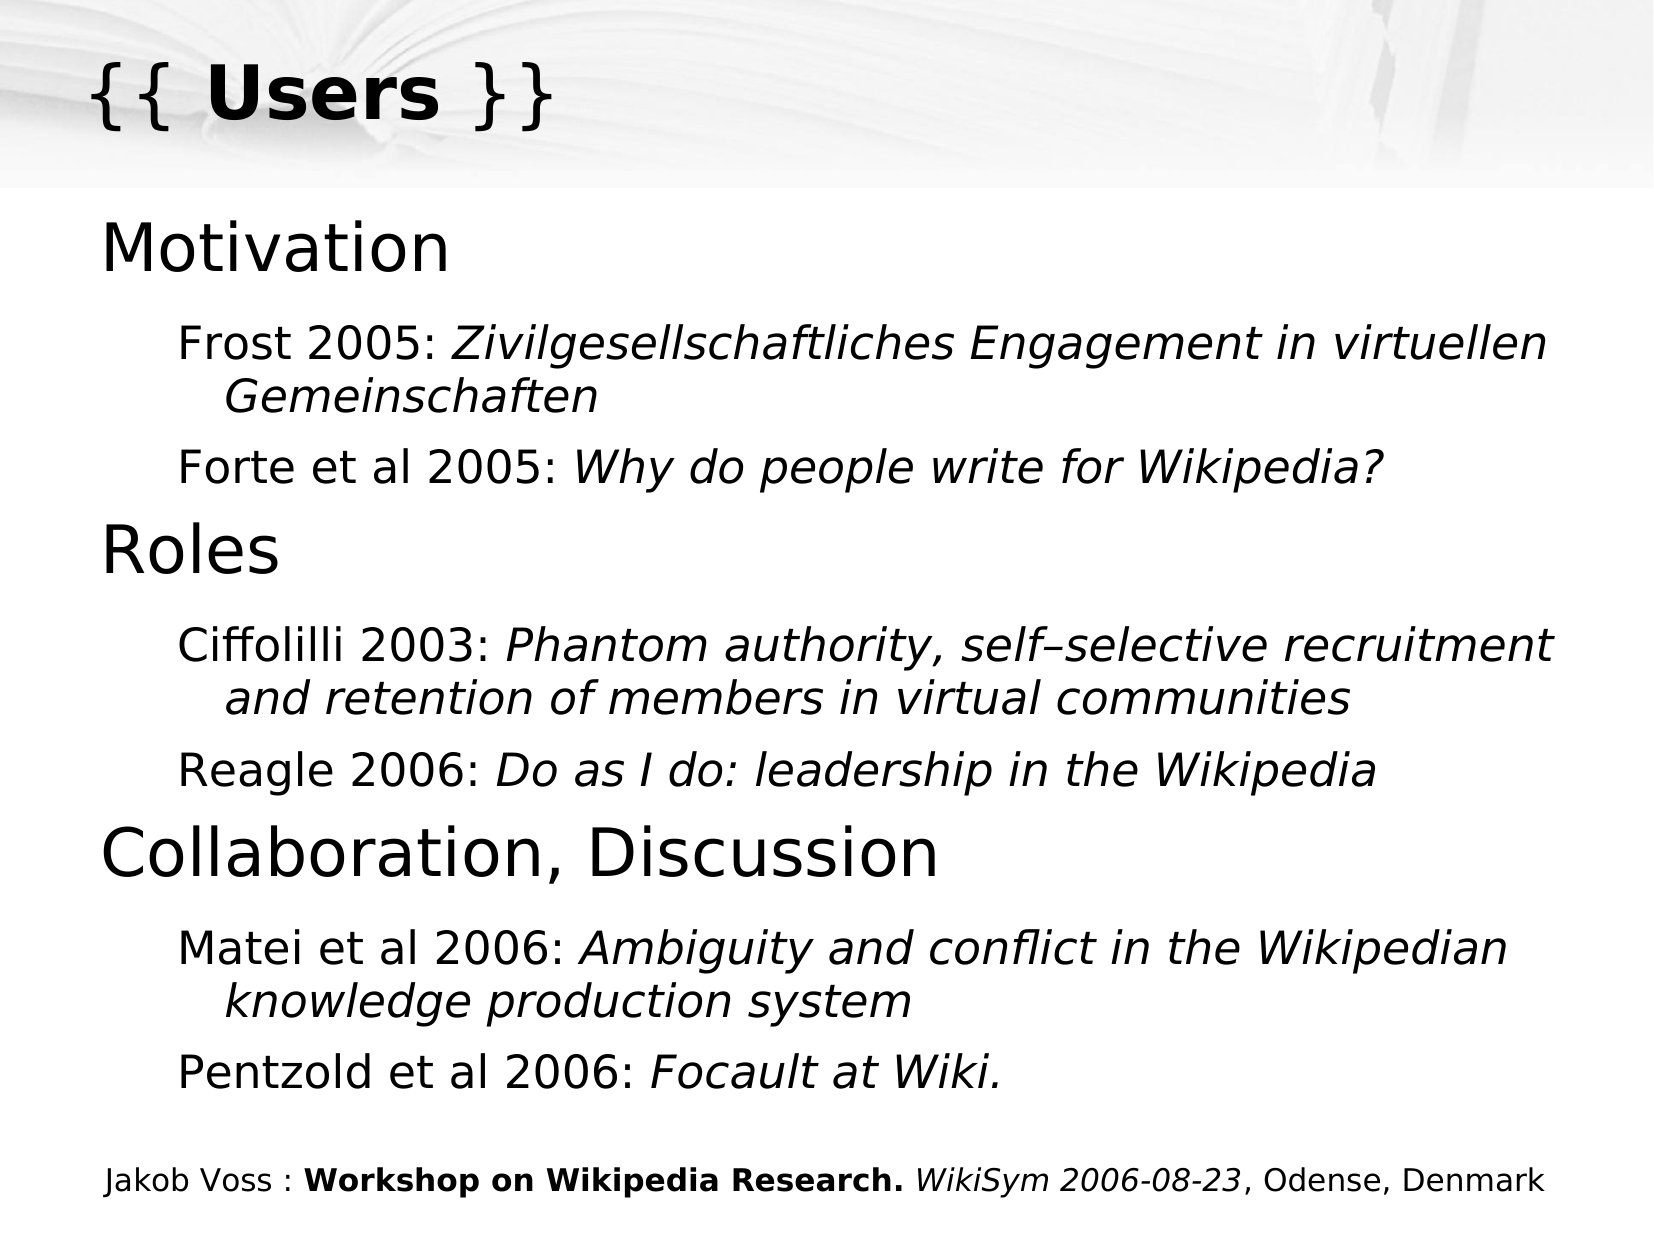

# {{ Users }}
Motivation
Frost 2005: Zivilgesellschaftliches Engagement in virtuellen Gemeinschaften
Forte et al 2005: Why do people write for Wikipedia?
Roles
Ciffolilli 2003: Phantom authority, self–selective recruitment and retention of members in virtual communities
Reagle 2006: Do as I do: leadership in the Wikipedia
Collaboration, Discussion
Matei et al 2006: Ambiguity and conflict in the Wikipedian knowledge production system
Pentzold et al 2006: Focault at Wiki.